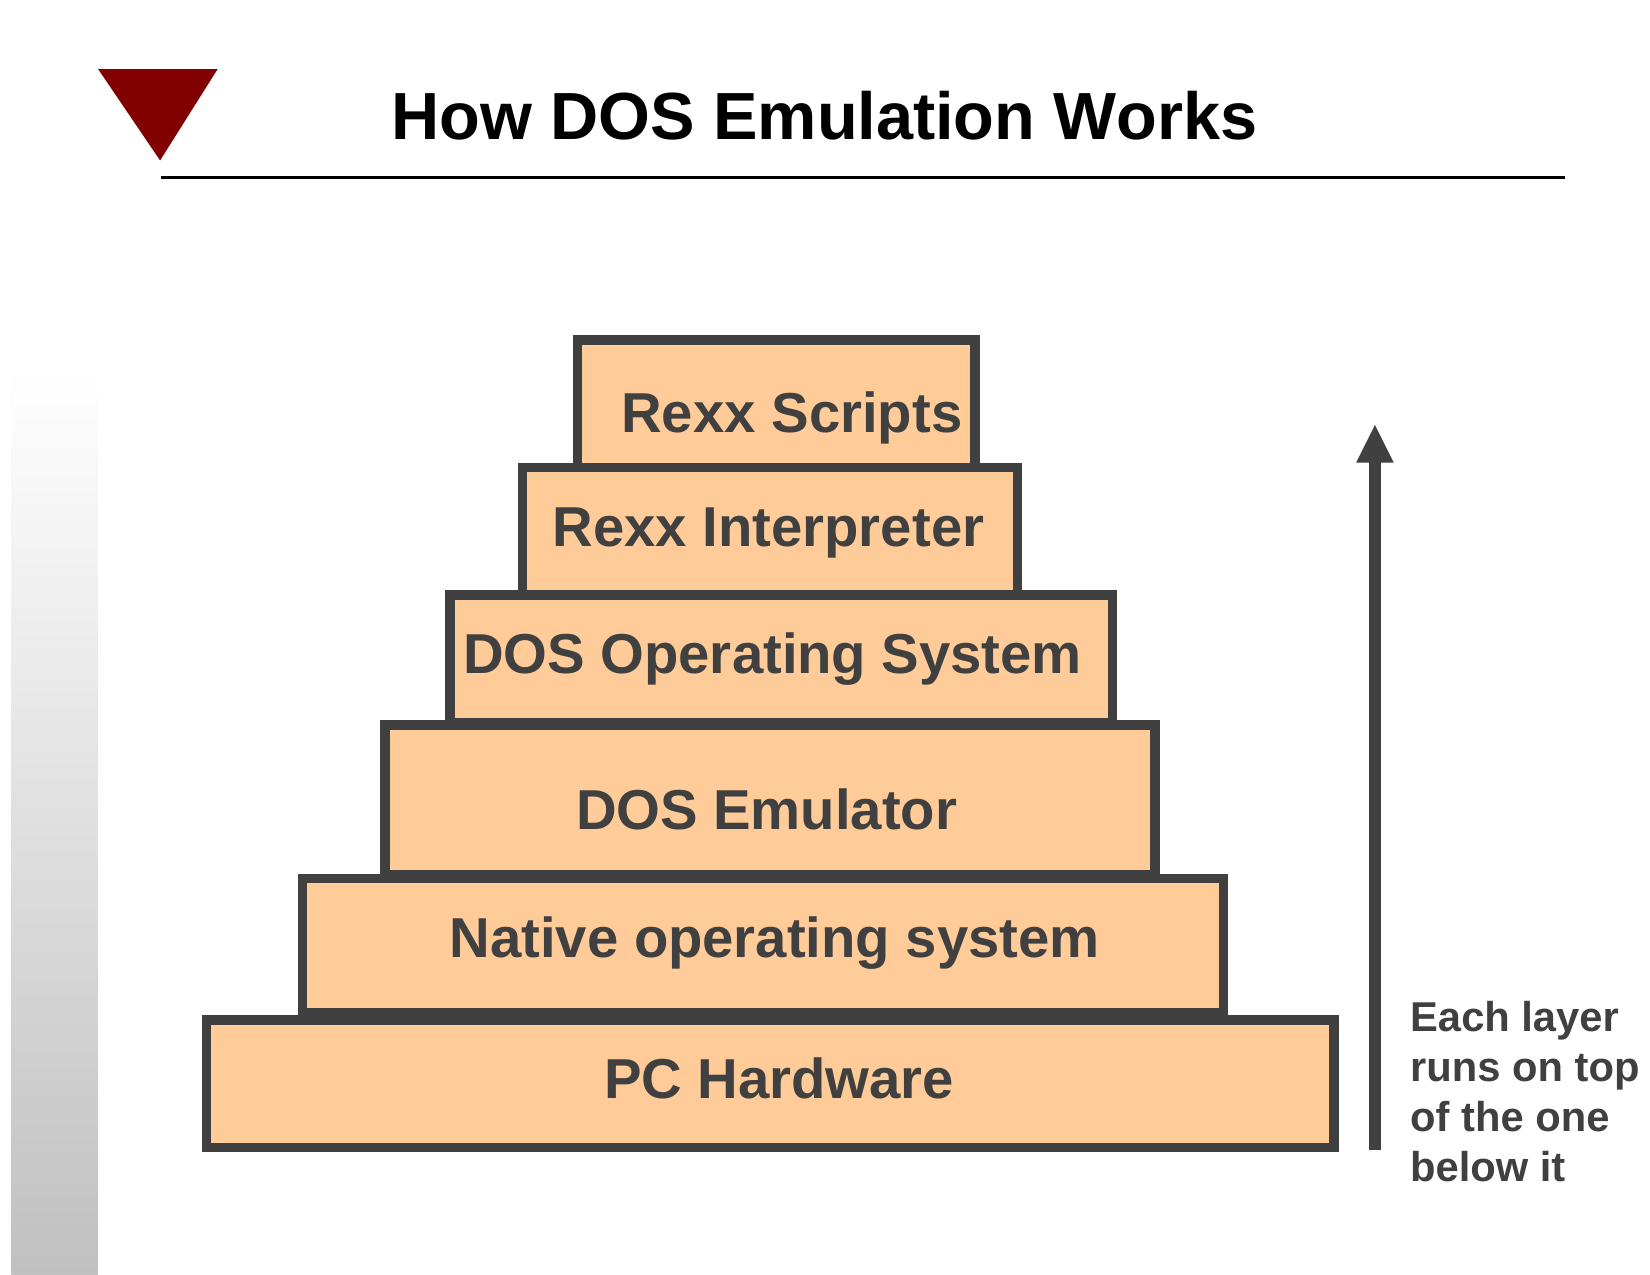

How DOS Emulation Works
Rexx Scripts
Rexx Interpreter
DOS Operating System
DOS Emulator
Native operating system
Each layer
runs on top
of the one
below it
PC Hardware